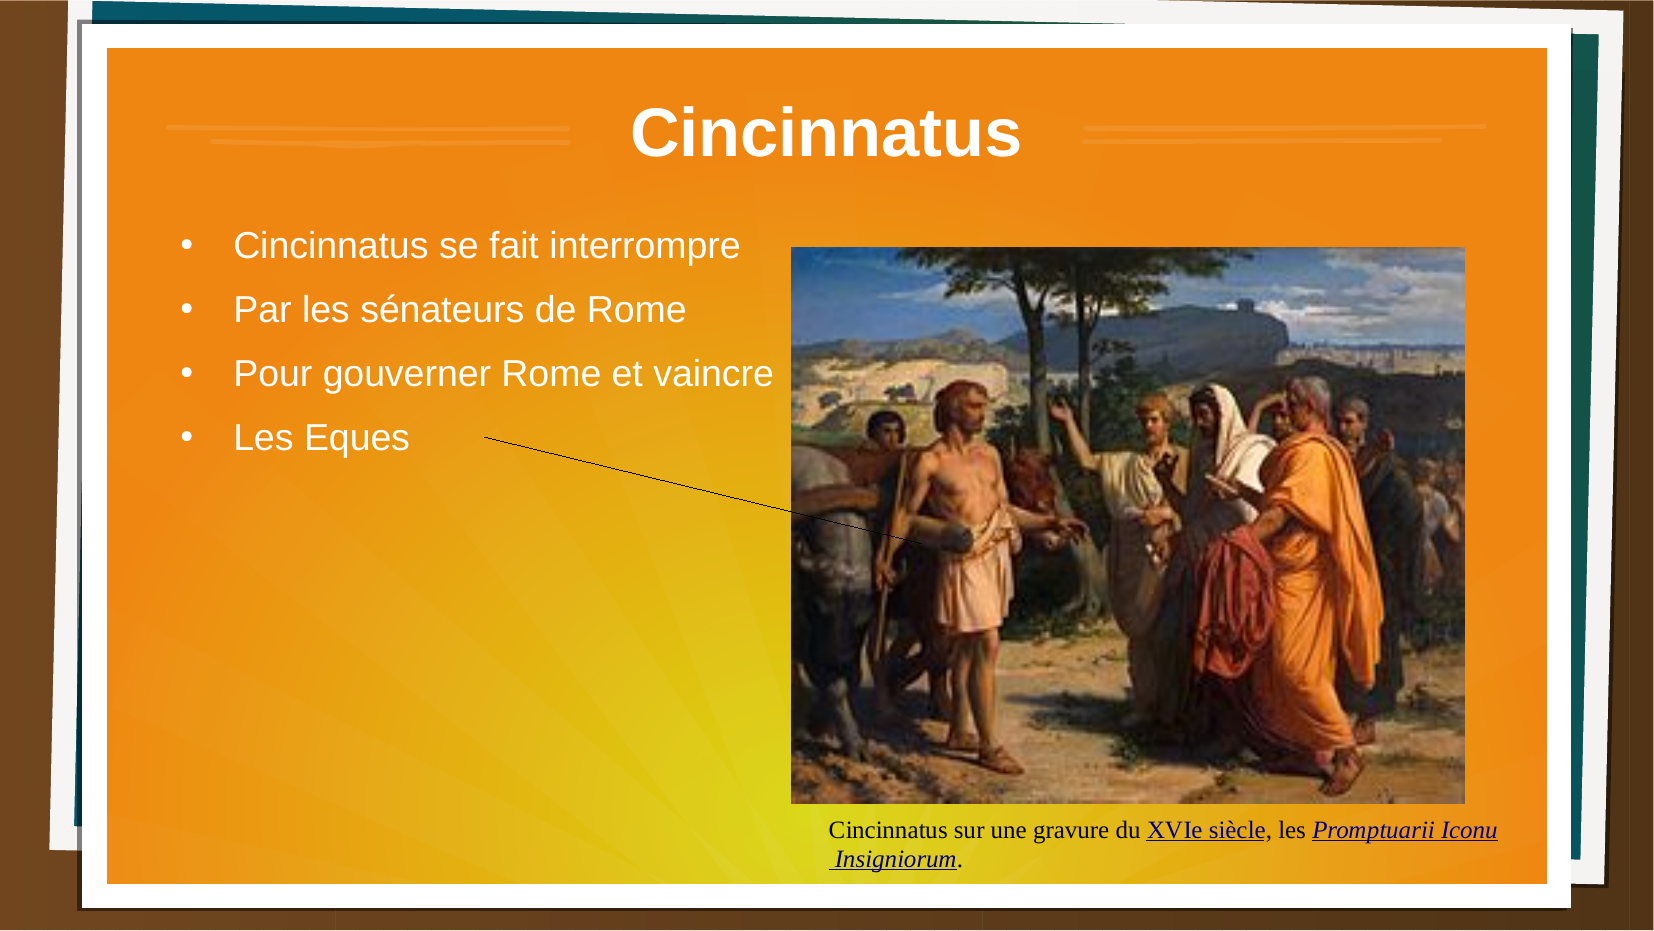

# Cincinnatus
Cincinnatus se fait interrompre
Par les sénateurs de Rome
Pour gouverner Rome et vaincre
Les Eques